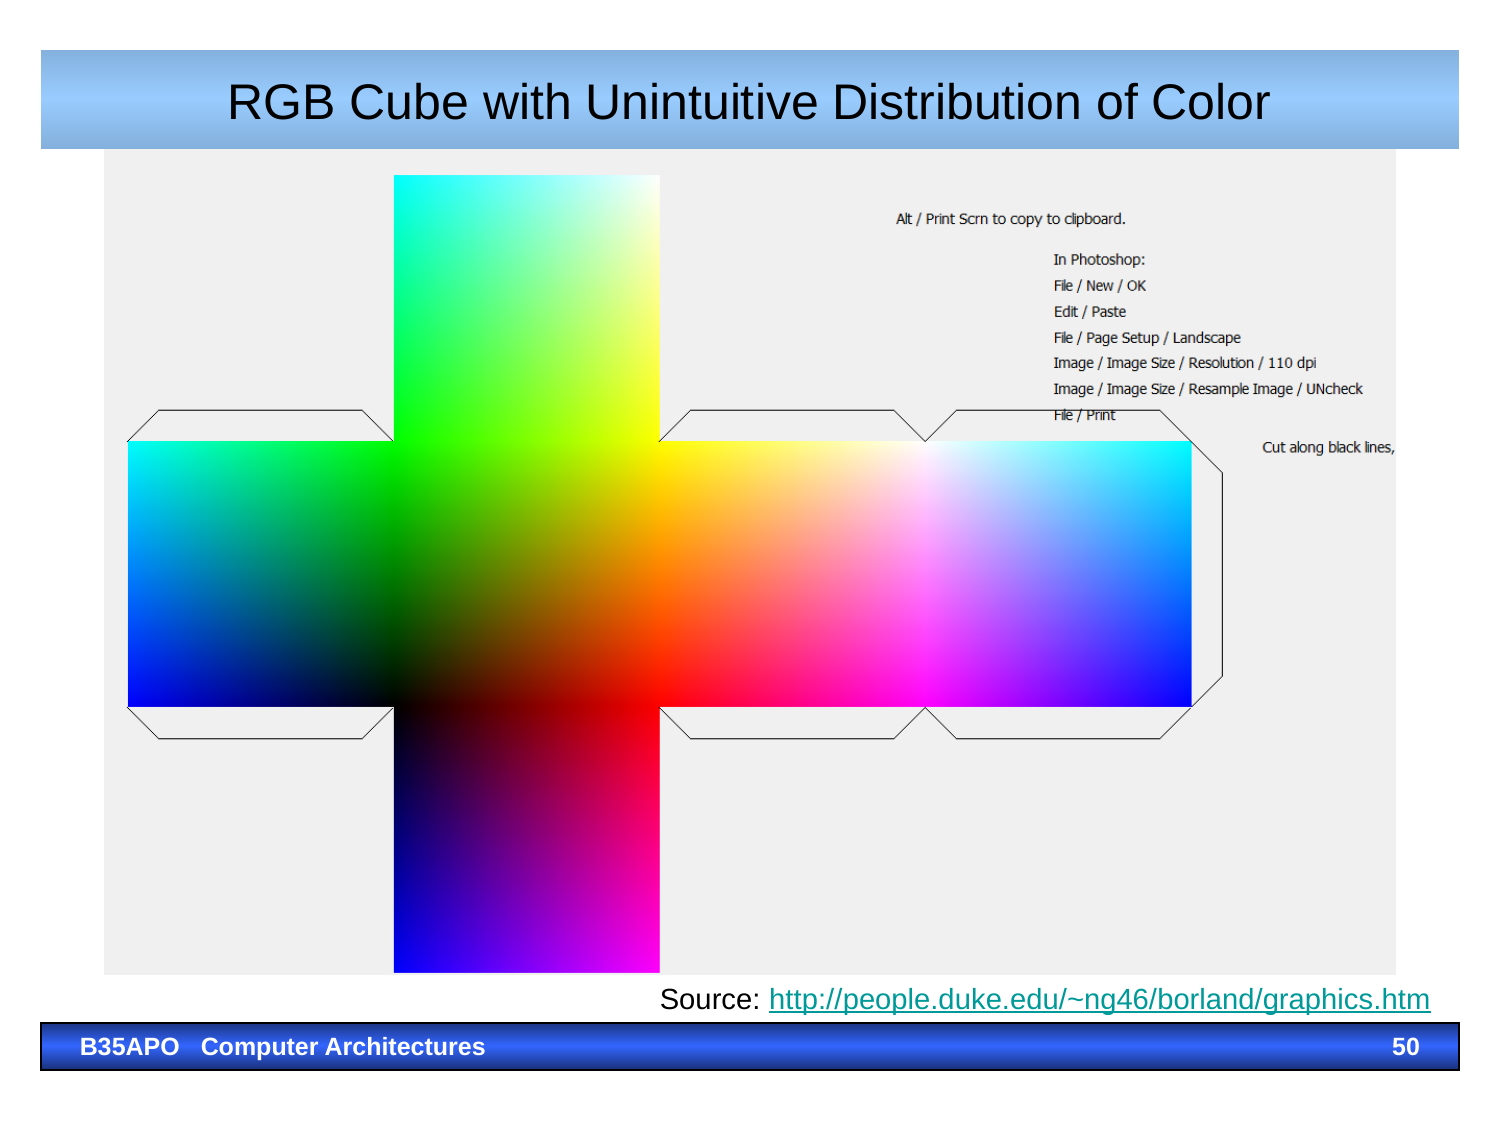

# RGB Cube with Unintuitive Distribution of Color
Source: http://people.duke.edu/~ng46/borland/graphics.htm
B35APO Computer Architectures